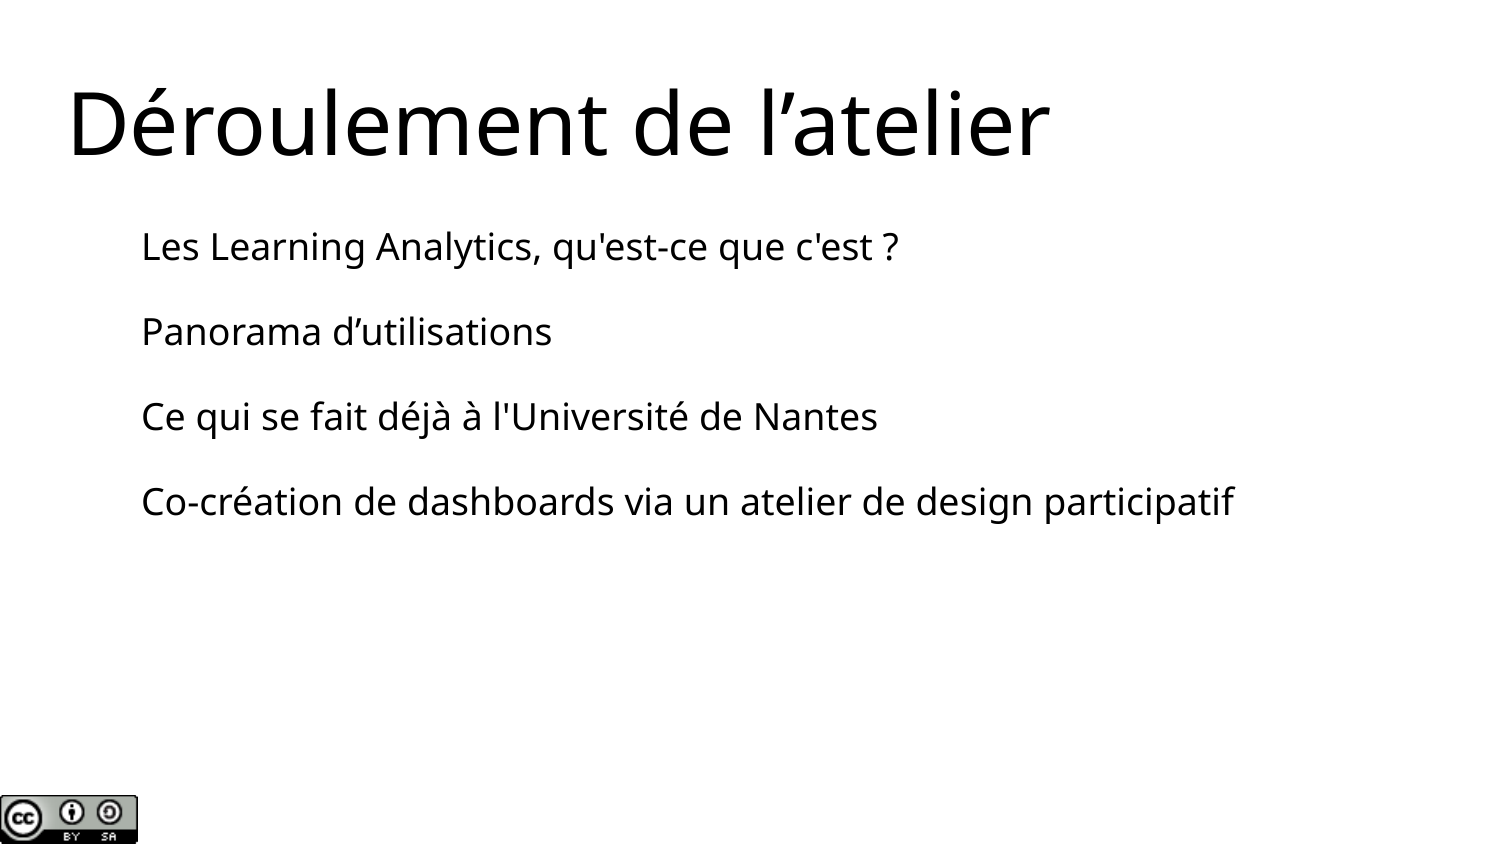

# Déroulement de l’atelier
Les Learning Analytics, qu'est-ce que c'est ?
	Panorama d’utilisations
	Ce qui se fait déjà à l'Université de Nantes
	Co-création de dashboards via un atelier de design participatif